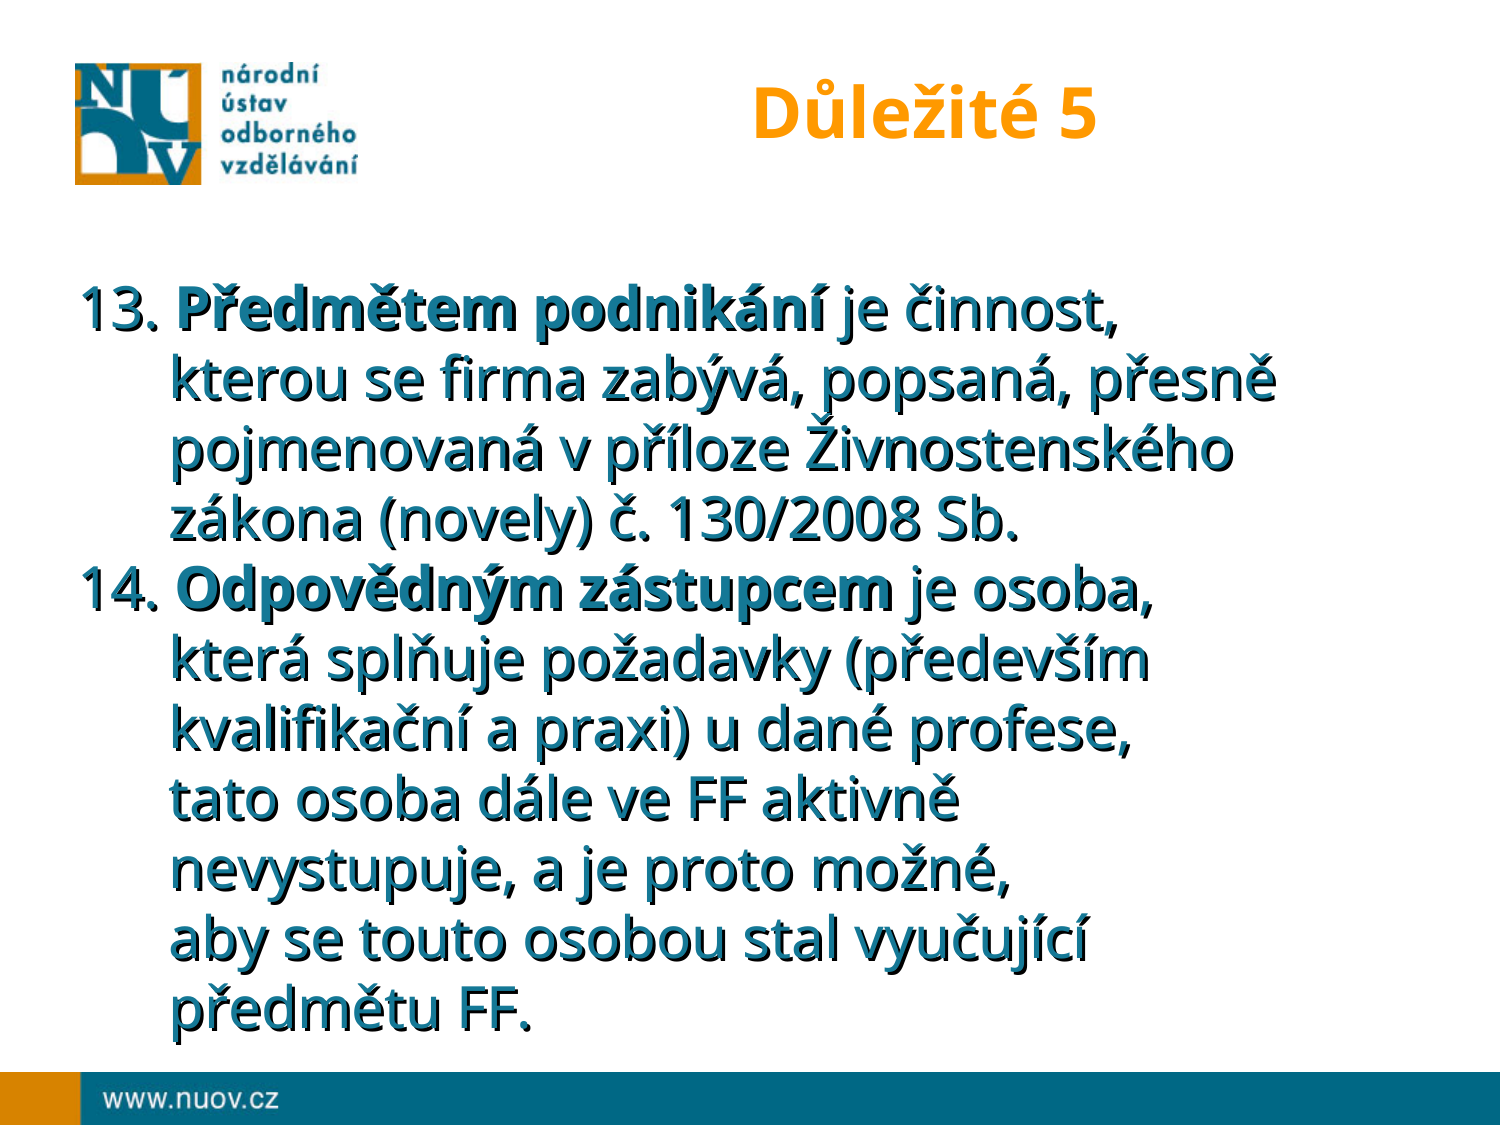

# Důležité 5
13. Předmětem podnikání je činnost,
 kterou se firma zabývá, popsaná, přesně
 pojmenovaná v příloze Živnostenského
 zákona (novely) č. 130/2008 Sb.
14. Odpovědným zástupcem je osoba,
 která splňuje požadavky (především
 kvalifikační a praxi) u dané profese,
 tato osoba dále ve FF aktivně
 nevystupuje, a je proto možné,
 aby se touto osobou stal vyučující
 předmětu FF.